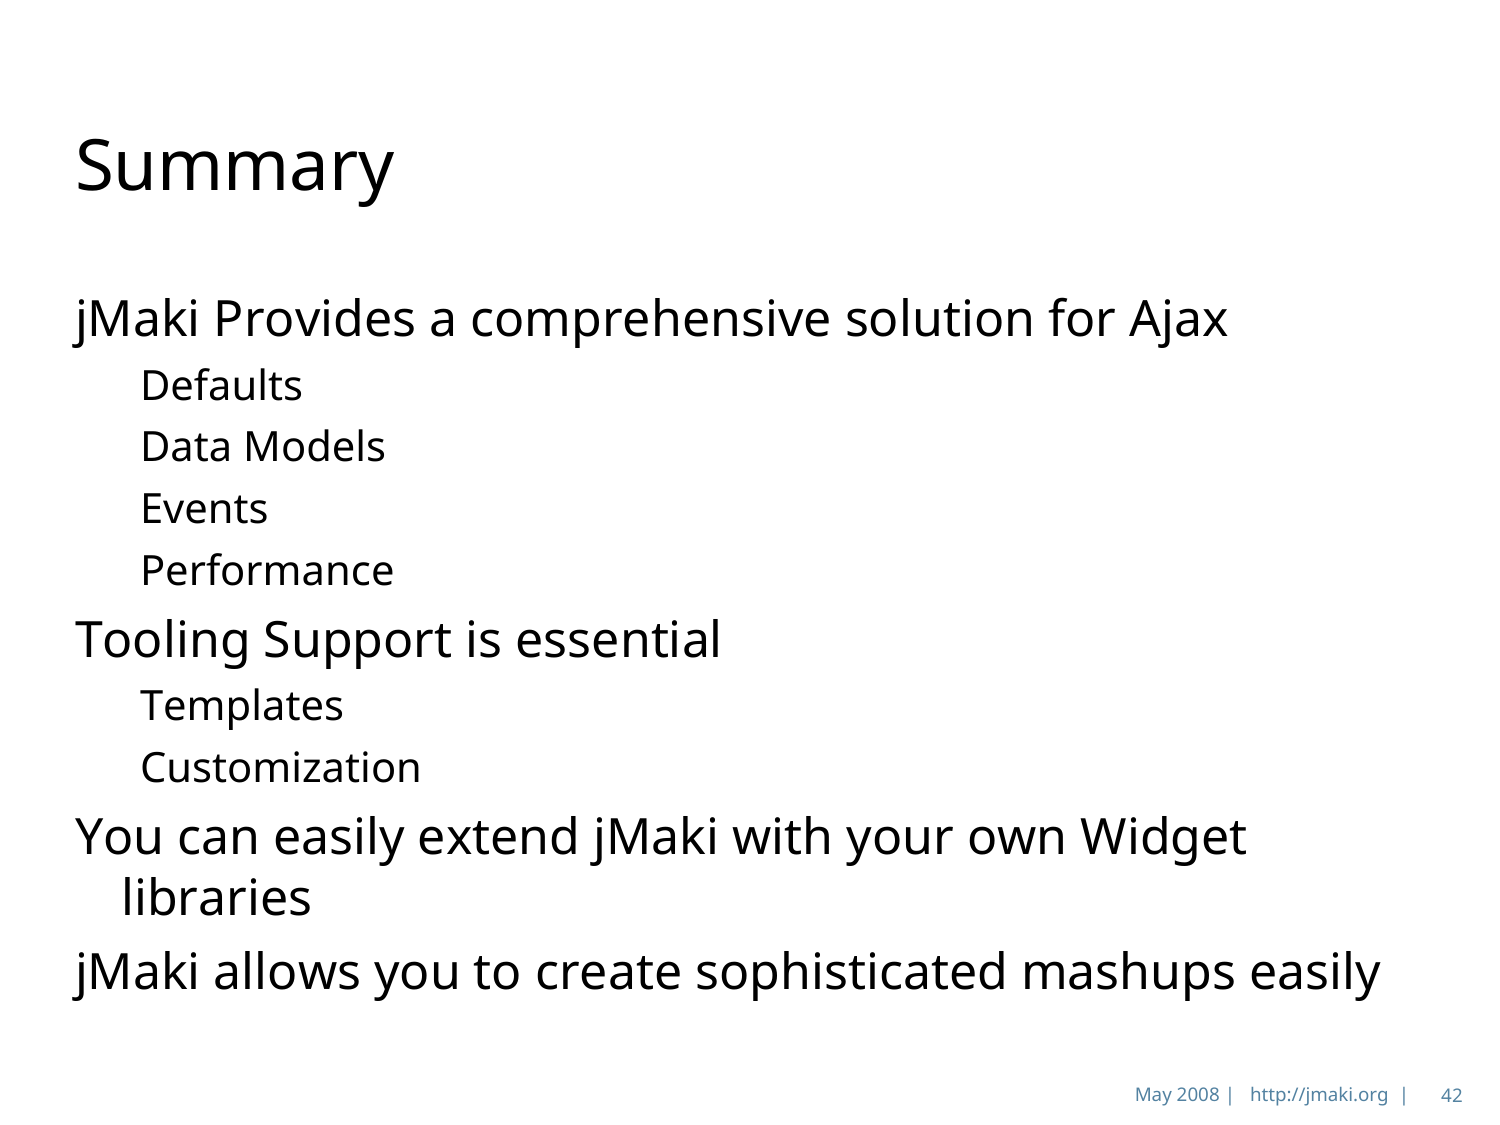

# Summary
jMaki Provides a comprehensive solution for Ajax
Defaults
Data Models
Events
Performance
Tooling Support is essential
Templates
Customization
You can easily extend jMaki with your own Widget libraries
jMaki allows you to create sophisticated mashups easily